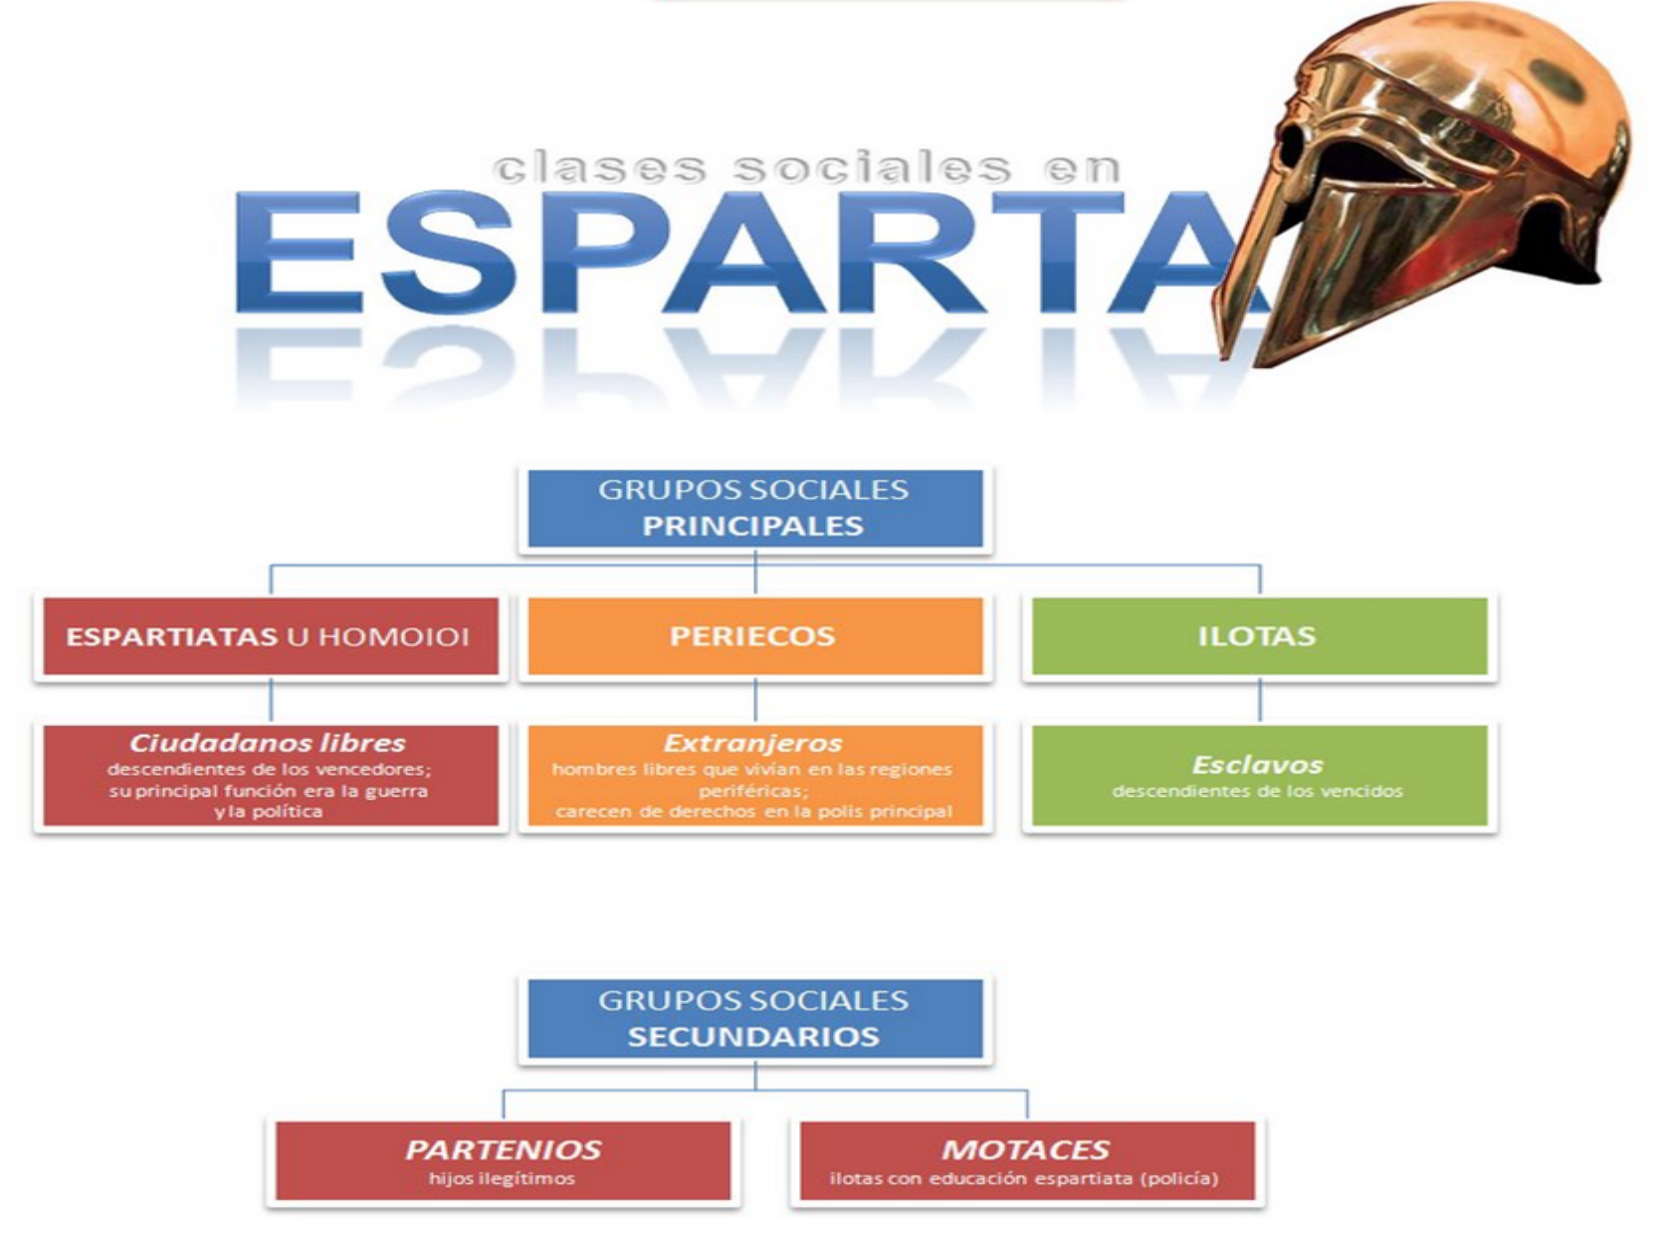

LA SOCIEDAD
VOTAR
DERECHOS
POLÍTICOS
SER ELEGIDOS
CIUDADANOS
PARTICIPAR VIDA
POLÍTICA
PAGAN
 IMPUESTOS
ARISTÓCRATAS
DIVERSIDAD
MERCADERES
AGRICULTORES
GRUPOS
EXTRANJEROS SIN DERECHOS
POLÍTICOS
NO CIUDADANOS
PROPIEDADES
METECOS
ATENAS
ESCLAVOS
NOMBRES
PERIECOS
ESPARTA
FUERZA DE TRABAJO